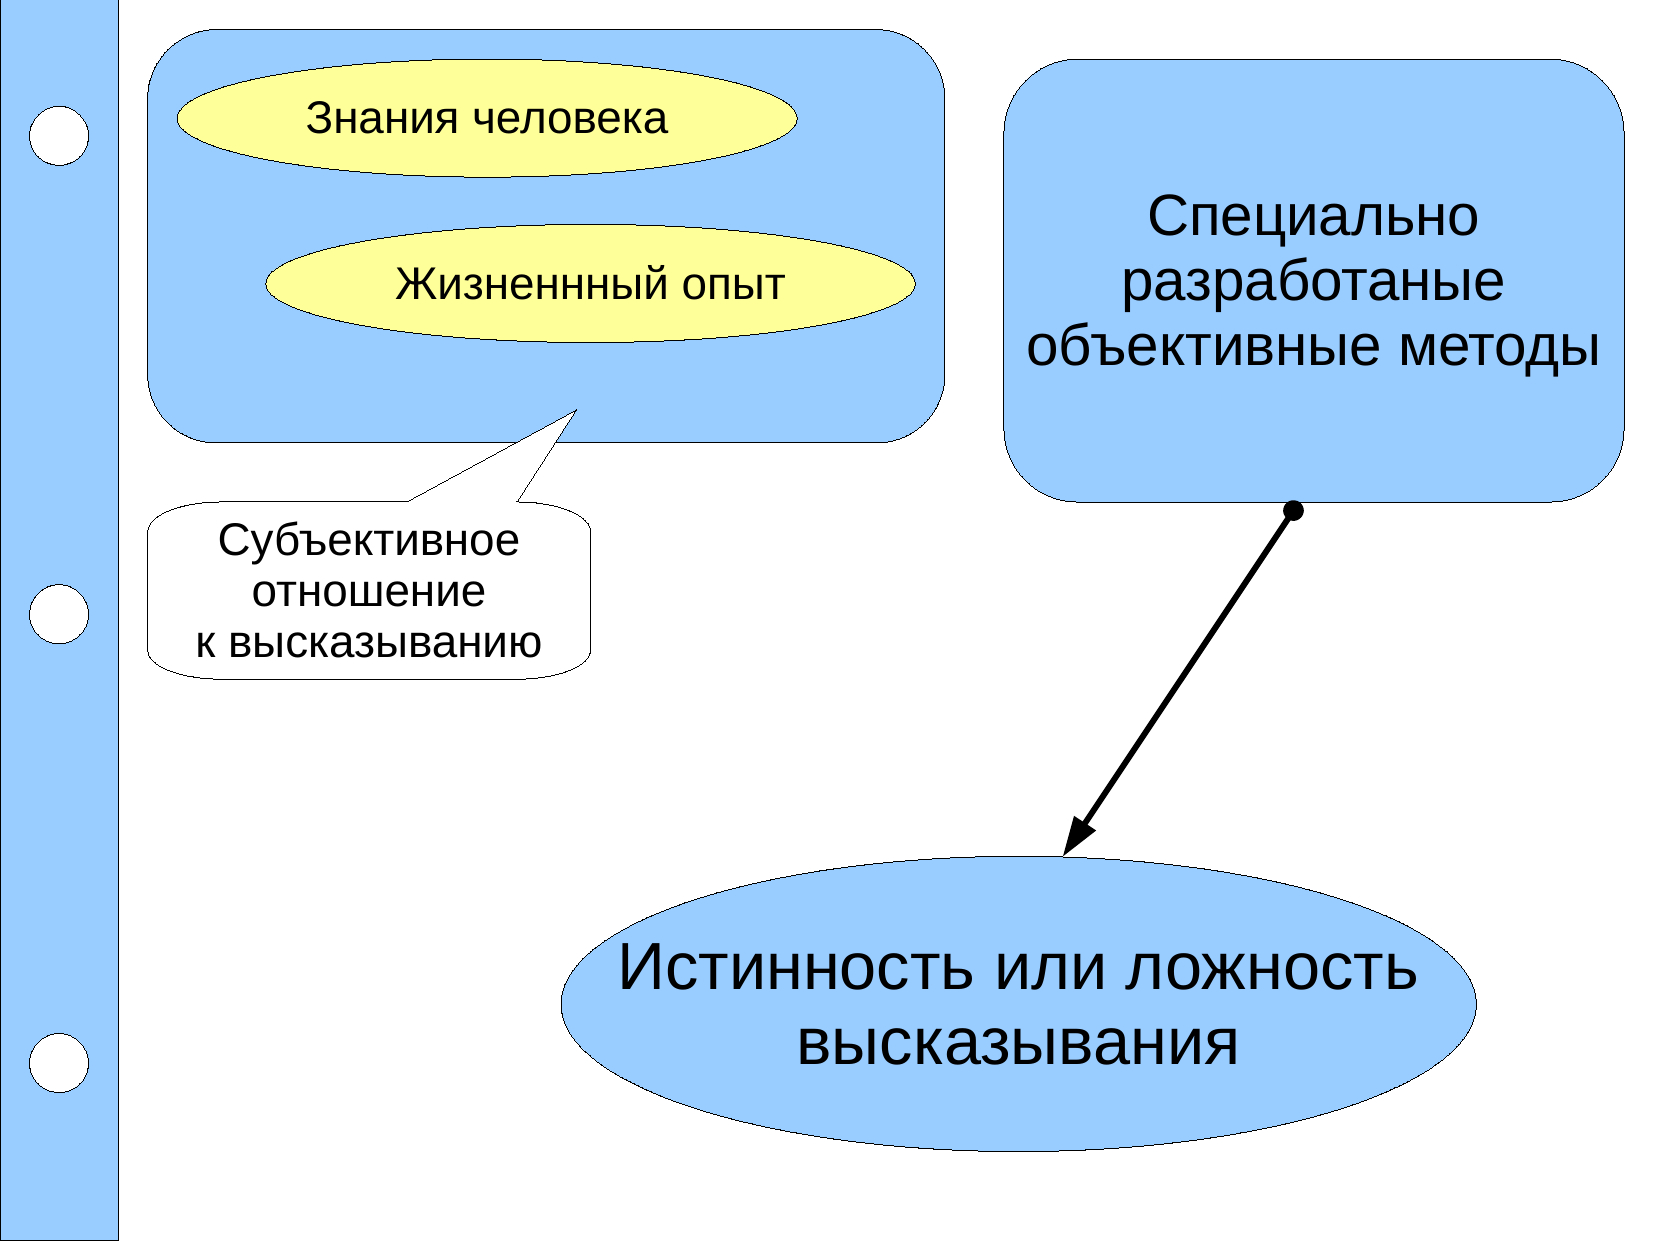

Знания человека
Специально
разработаные
объективные методы
Жизненнный опыт
Субъективное отношение
к высказыванию
Истинность или ложность
высказывания